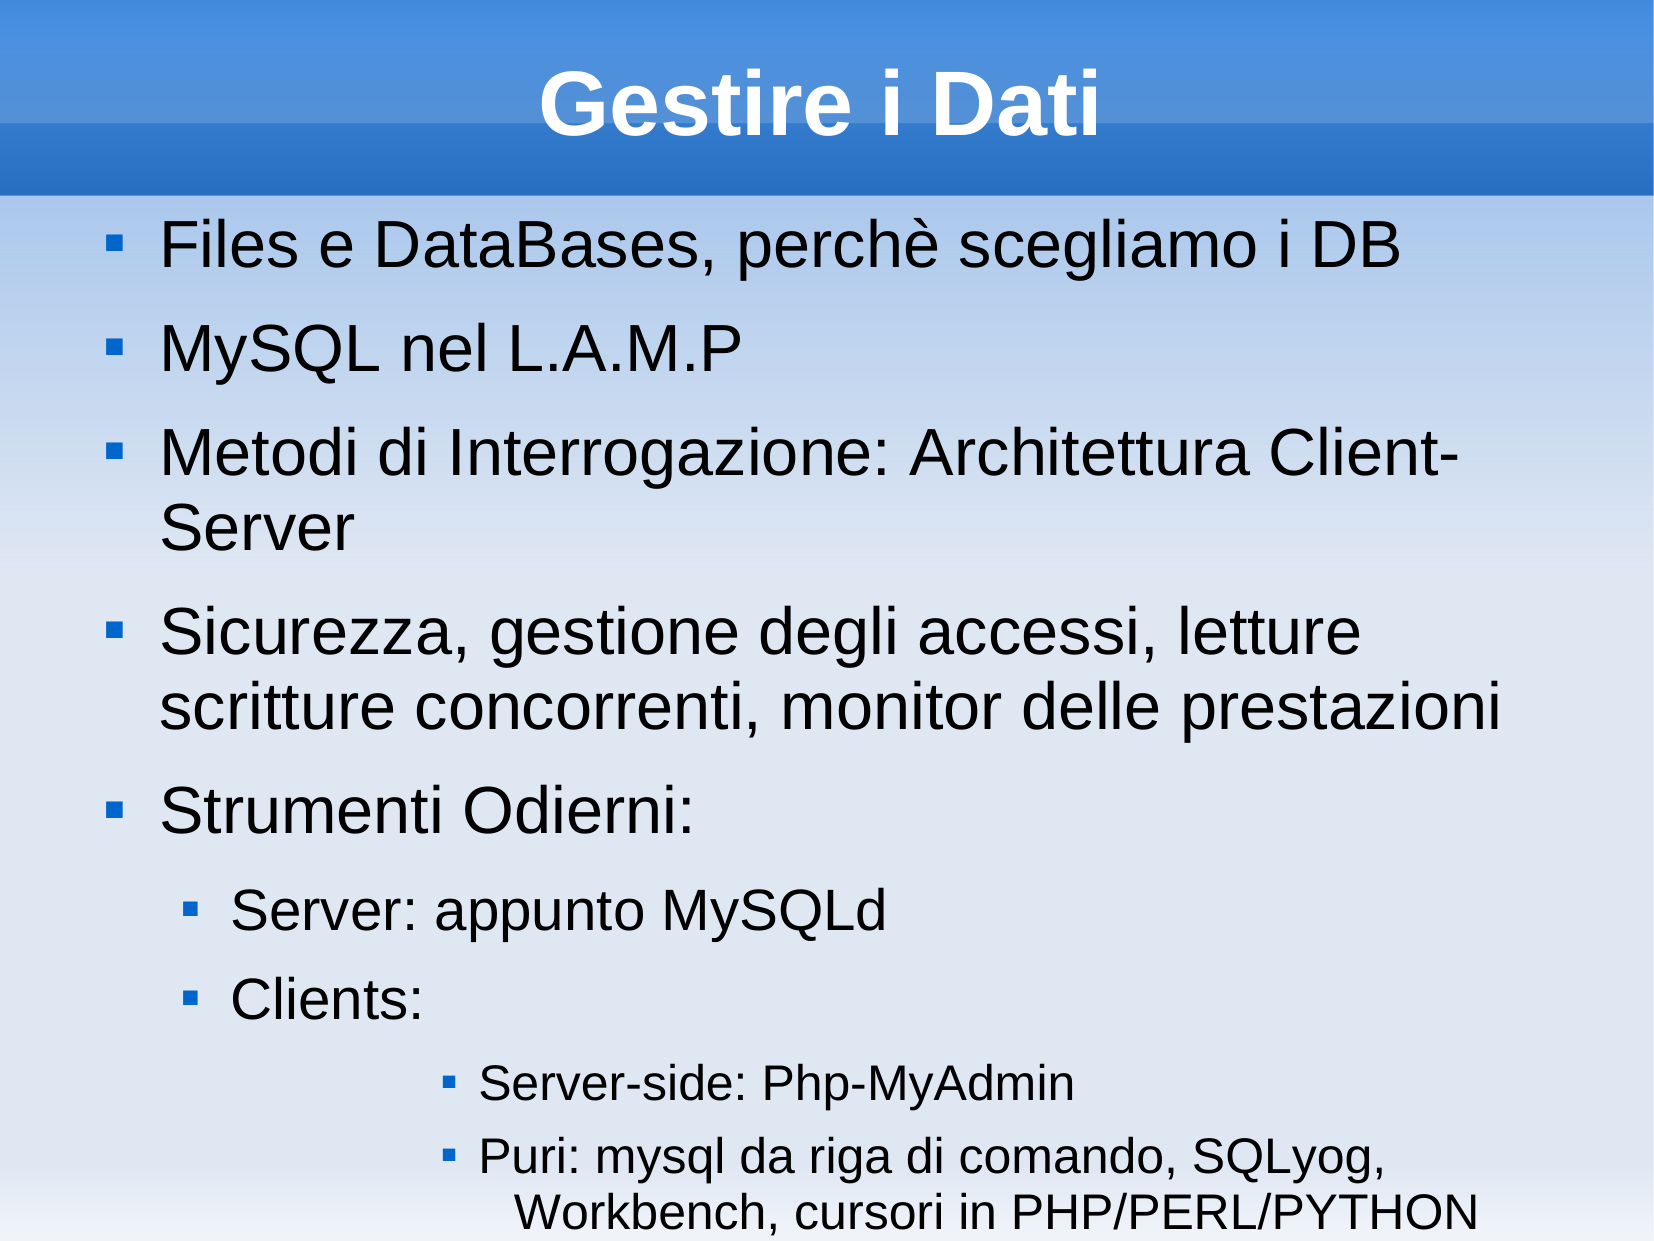

# Gestire i Dati
Files e DataBases, perchè scegliamo i DB
MySQL nel L.A.M.P
Metodi di Interrogazione: Architettura Client-Server
Sicurezza, gestione degli accessi, letture scritture concorrenti, monitor delle prestazioni
Strumenti Odierni:
Server: appunto MySQLd
Clients:
Server-side: Php-MyAdmin
Puri: mysql da riga di comando, SQLyog, Workbench, cursori in PHP/PERL/PYTHON